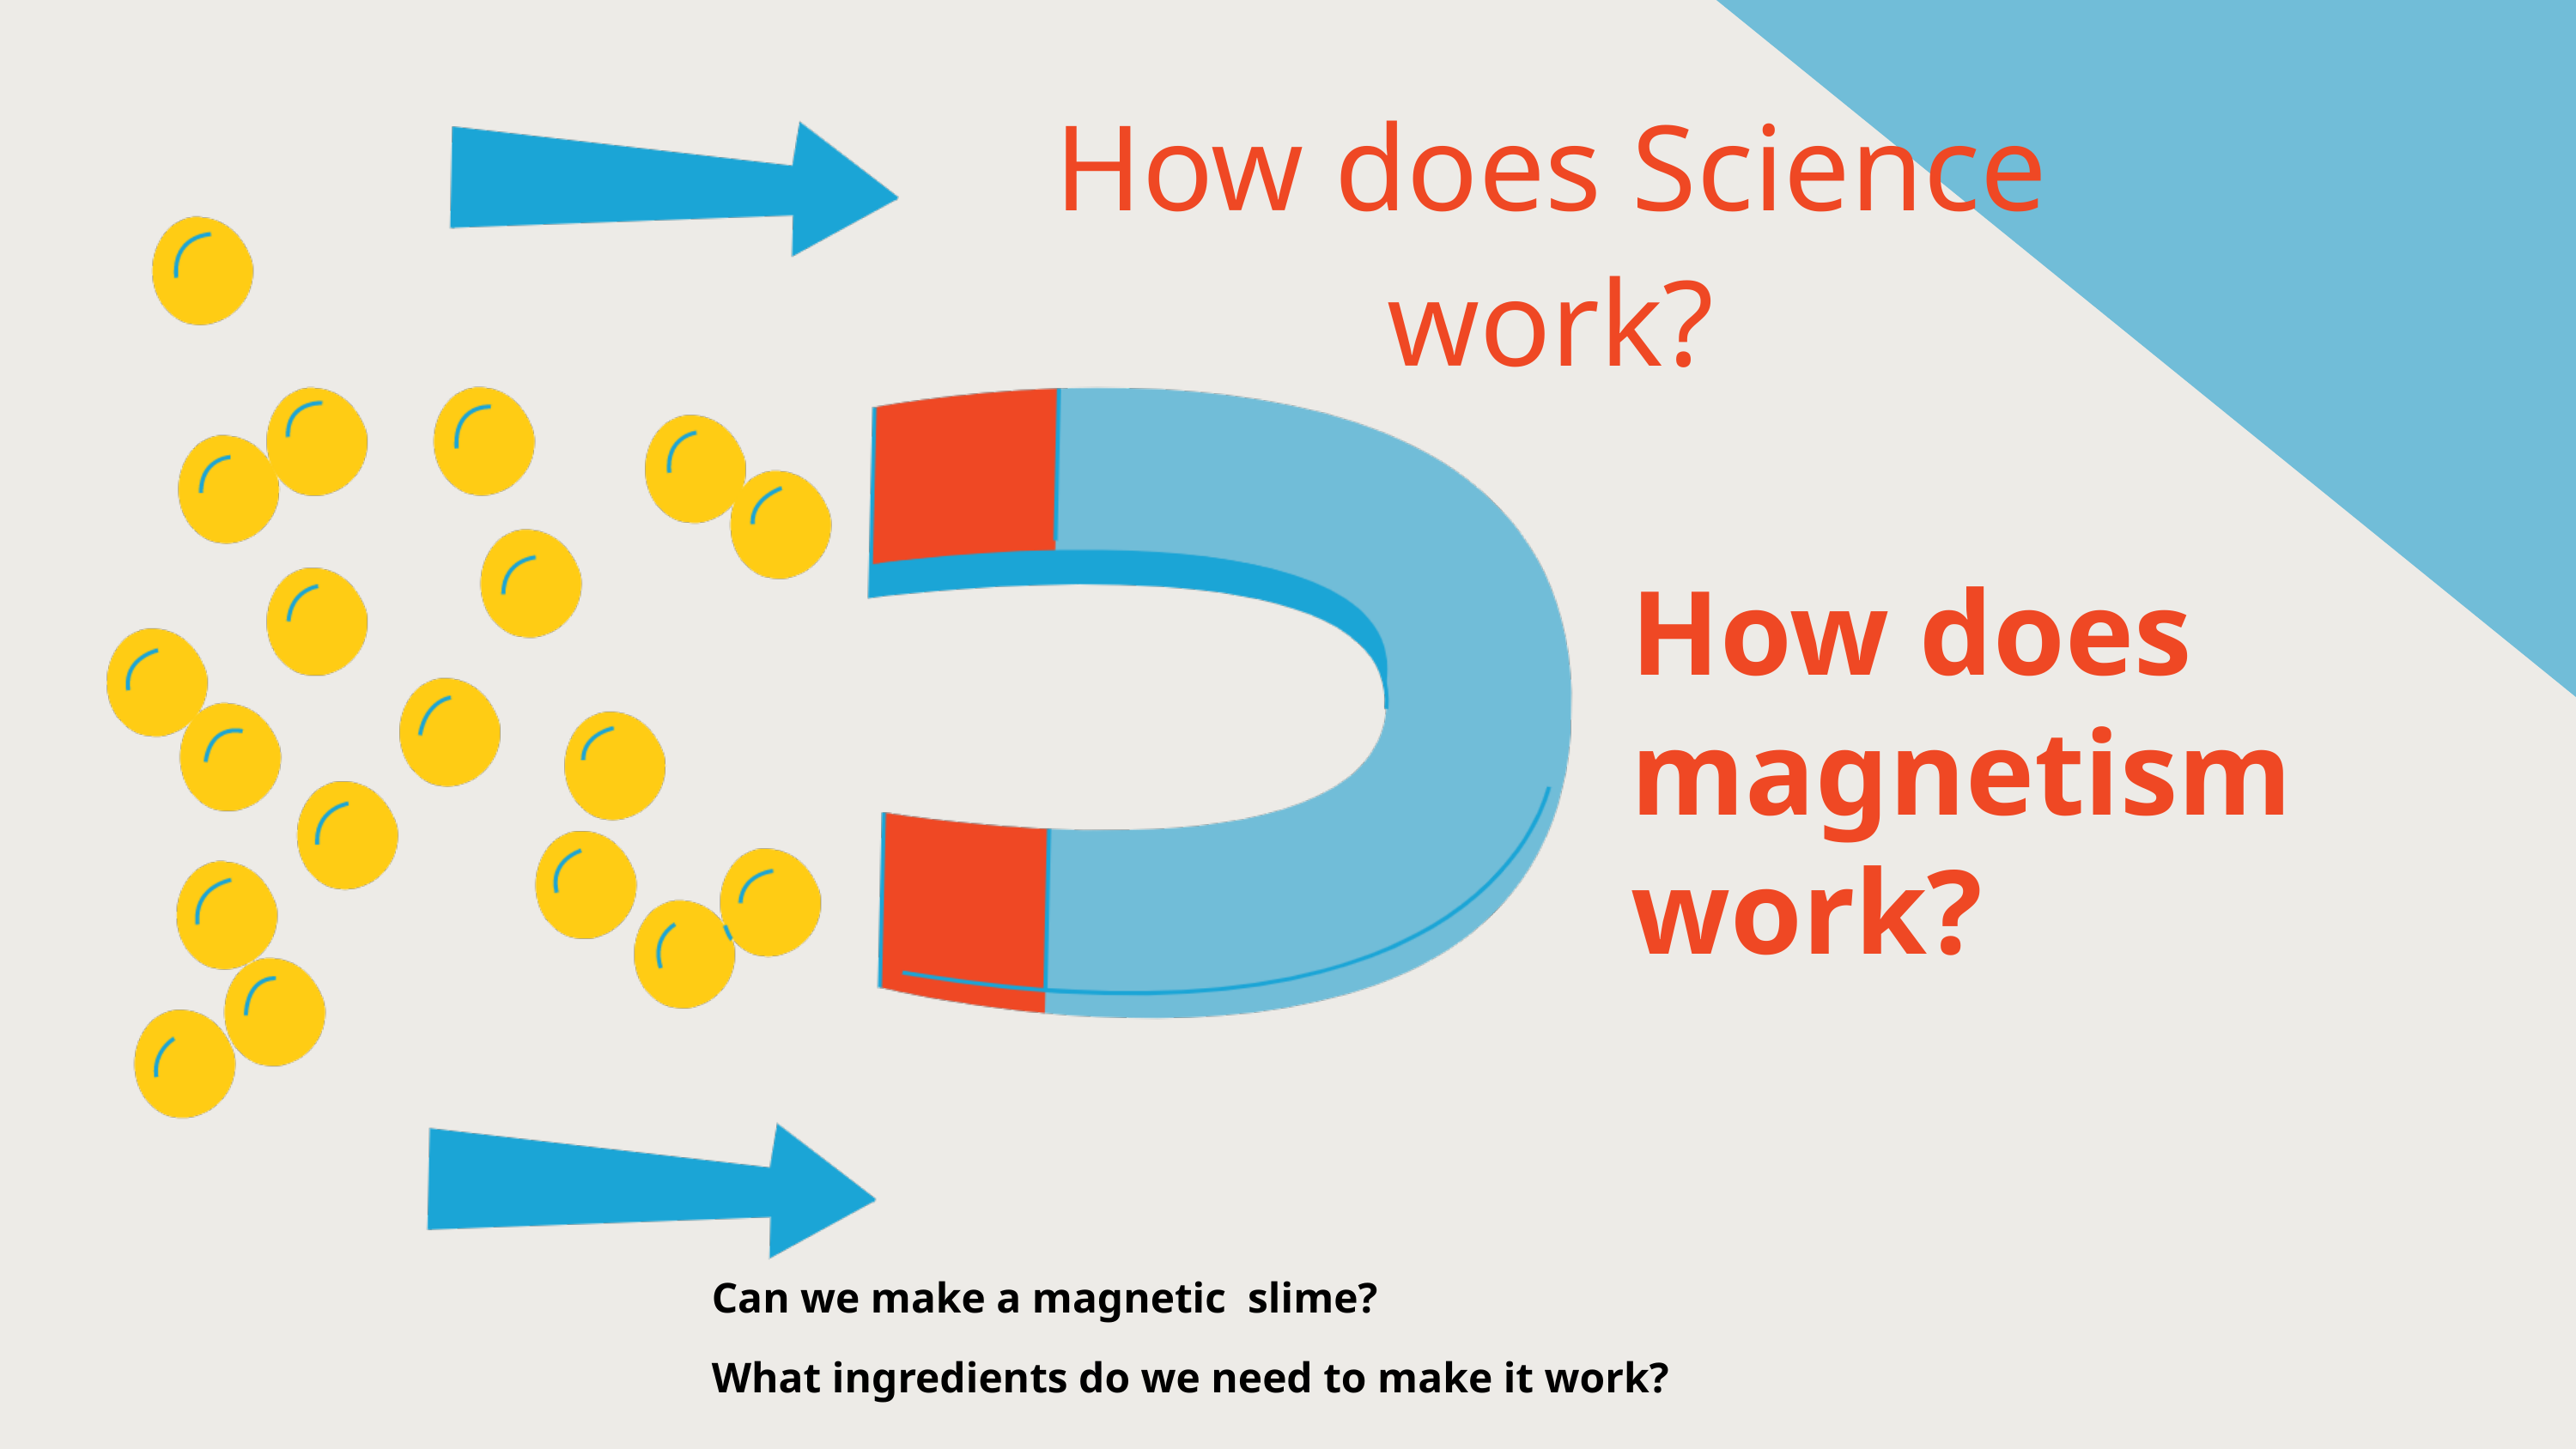

How does Science work?
Can we make a magnetic slime?
What ingredients do we need to make it work?
How does magnetism work?